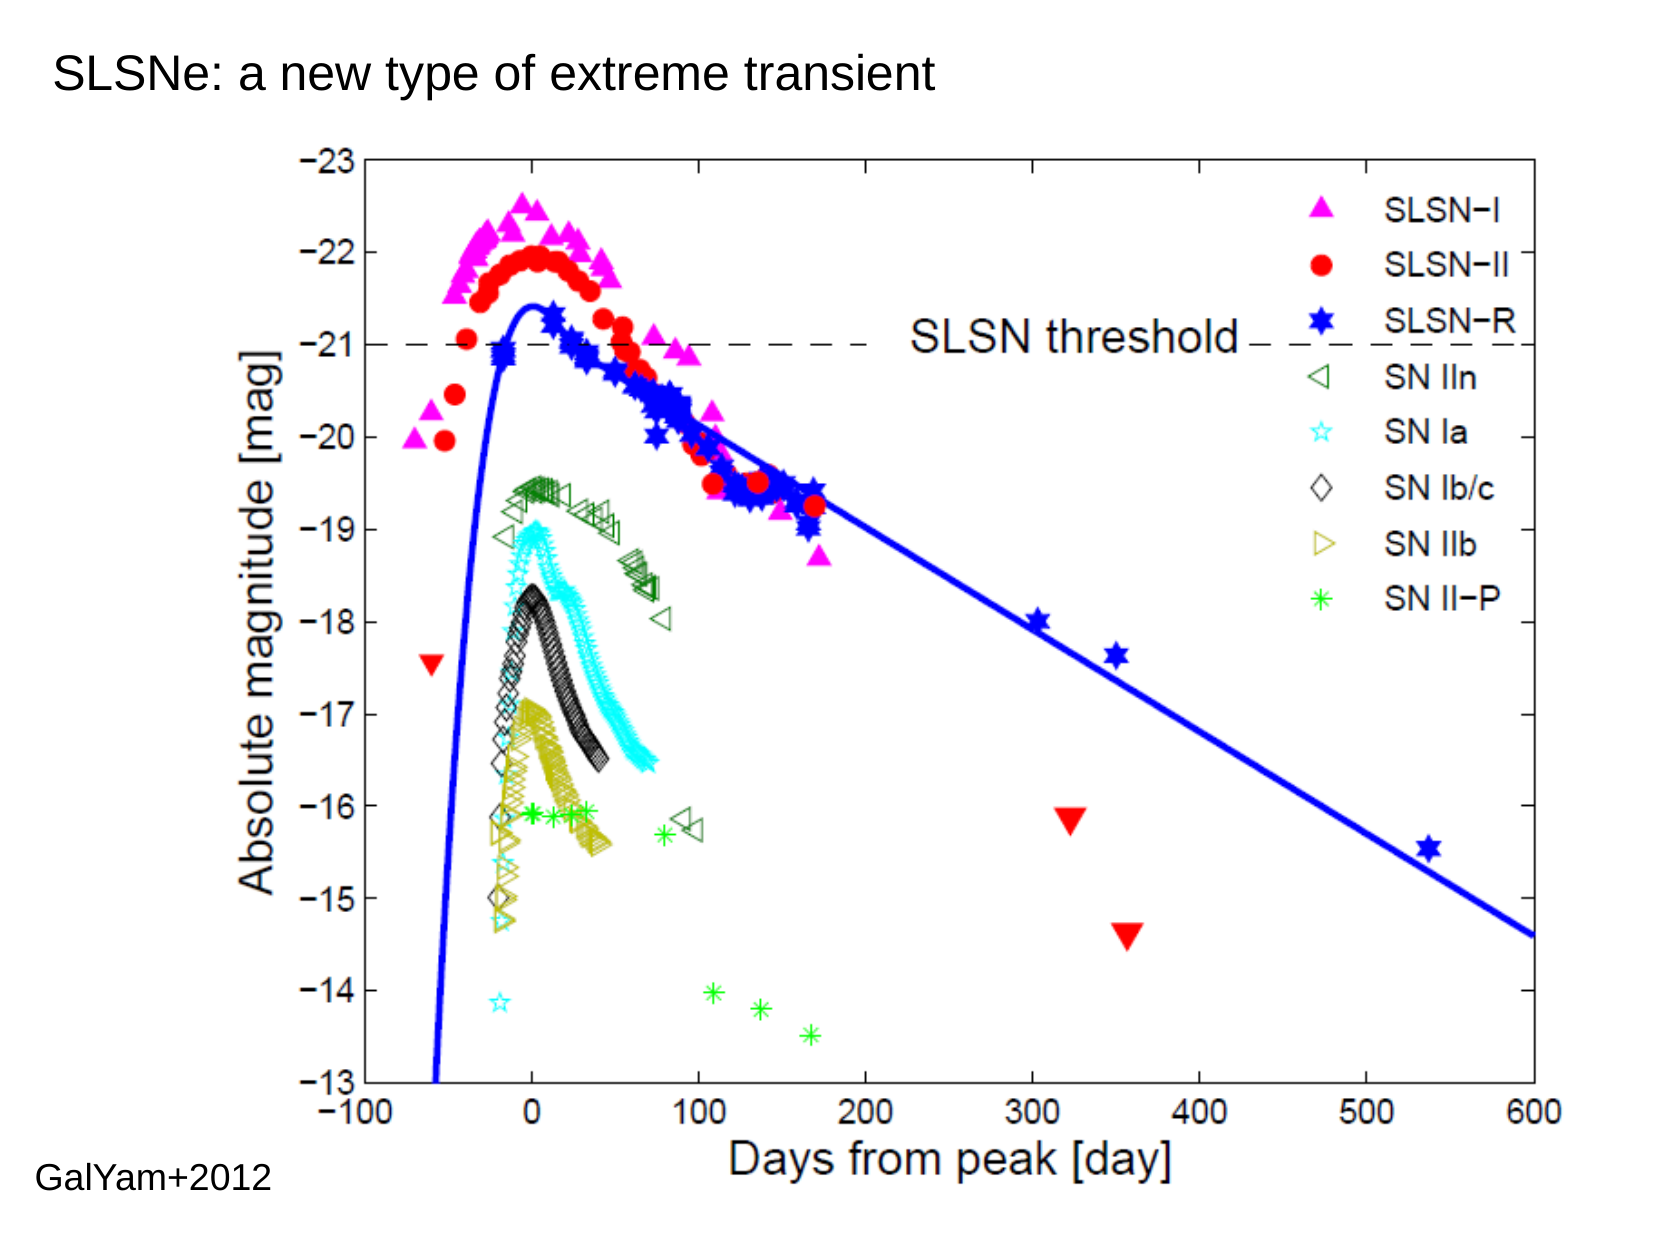

SLSNe: a new type of extreme transient
GalYam+2012